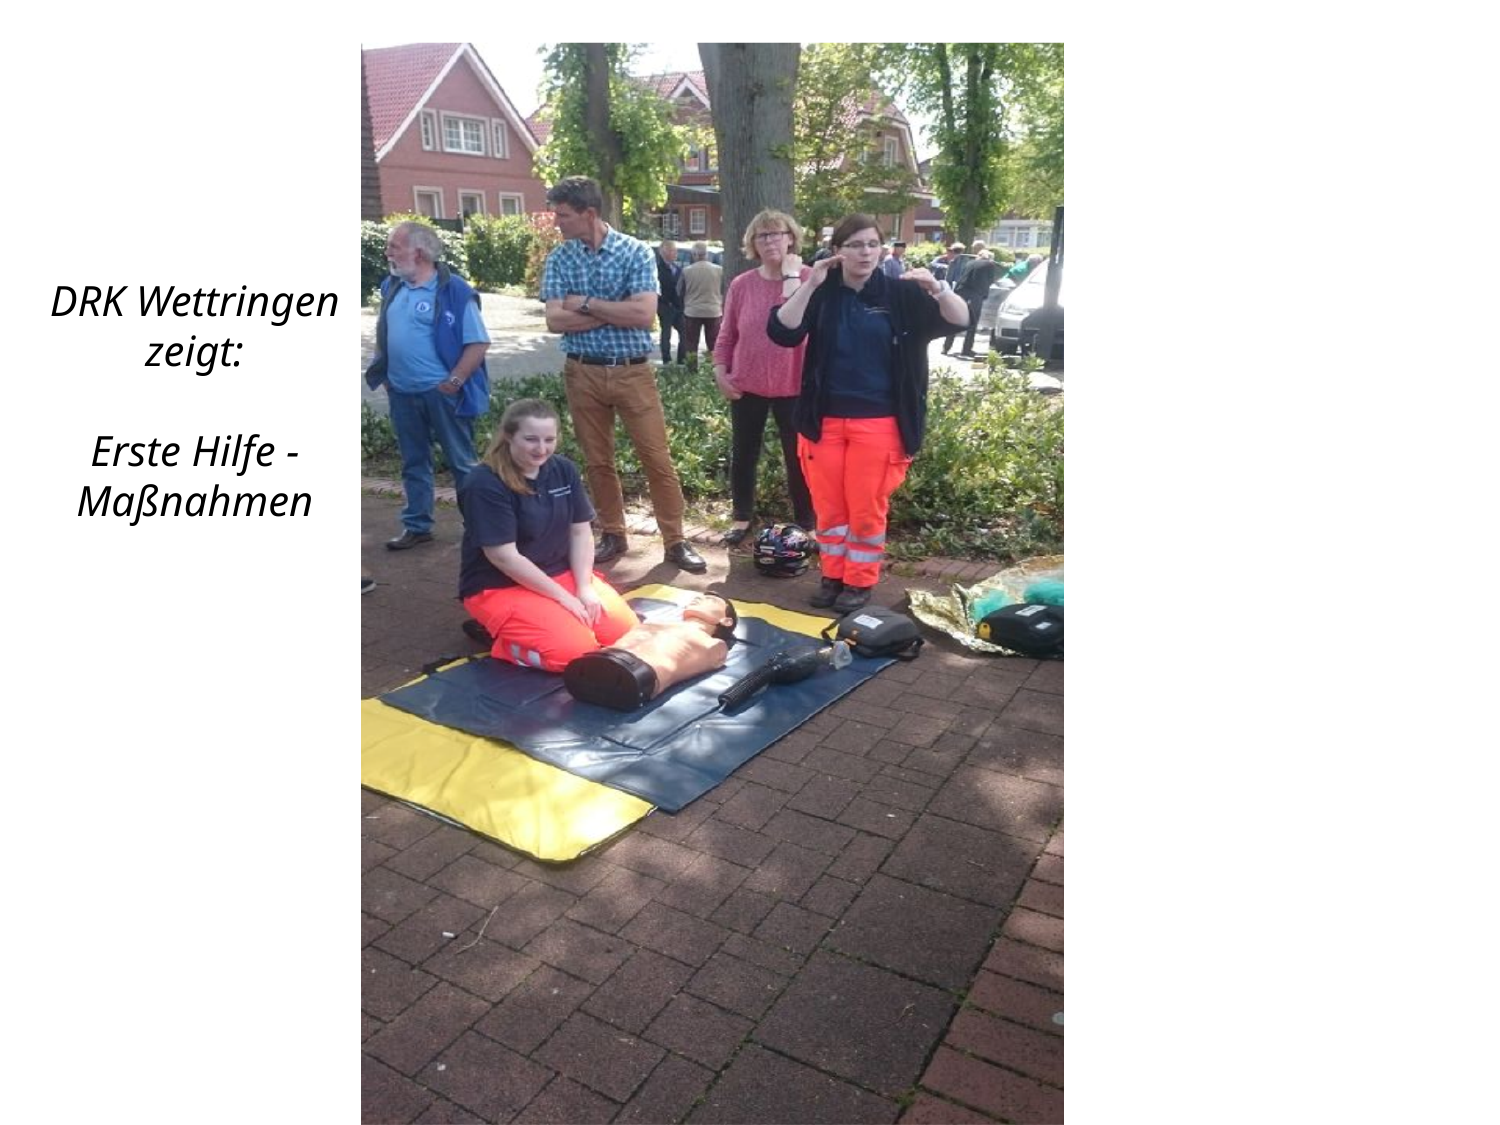

DRK Wettringen zeigt:
Erste Hilfe - Maßnahmen